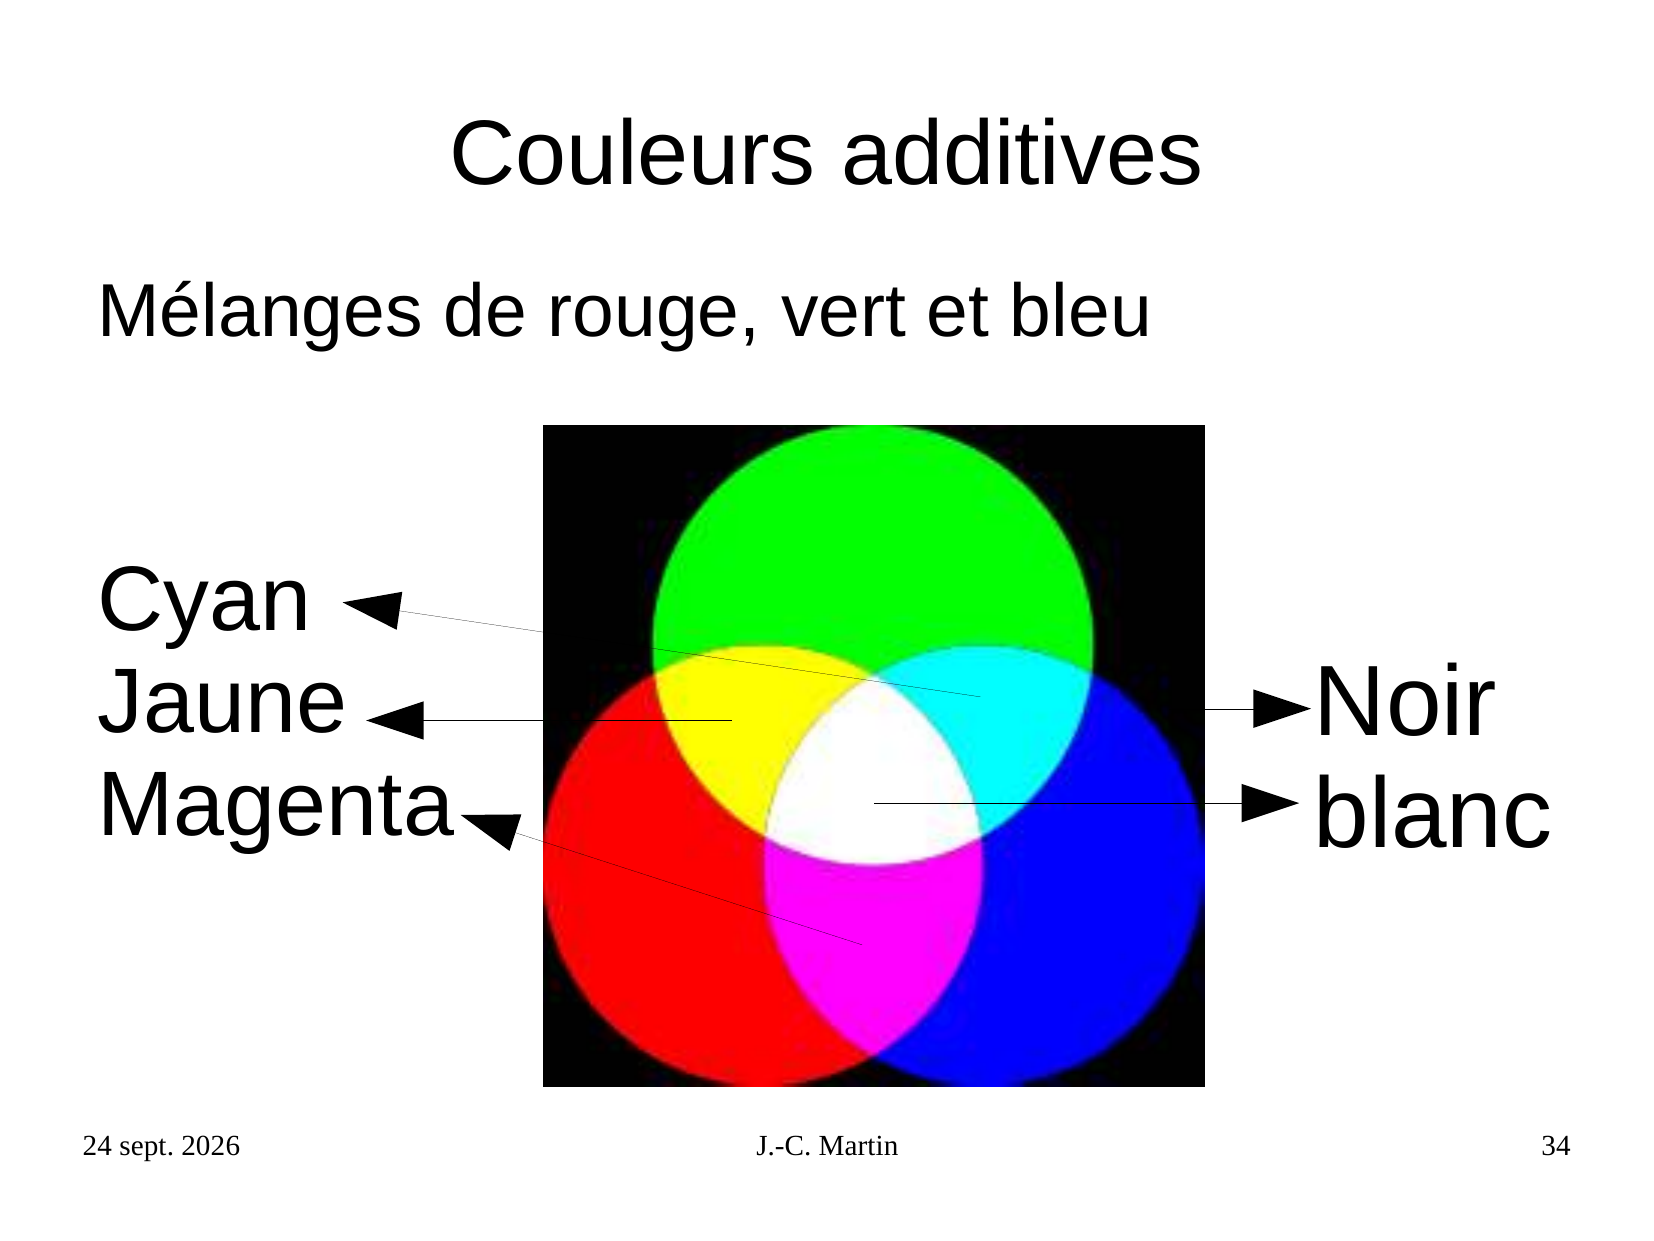

# Couleurs additives
Mélanges de rouge, vert et bleu
Cyan
Jaune
Magenta
Noir
blanc
J.-C. Martin
34